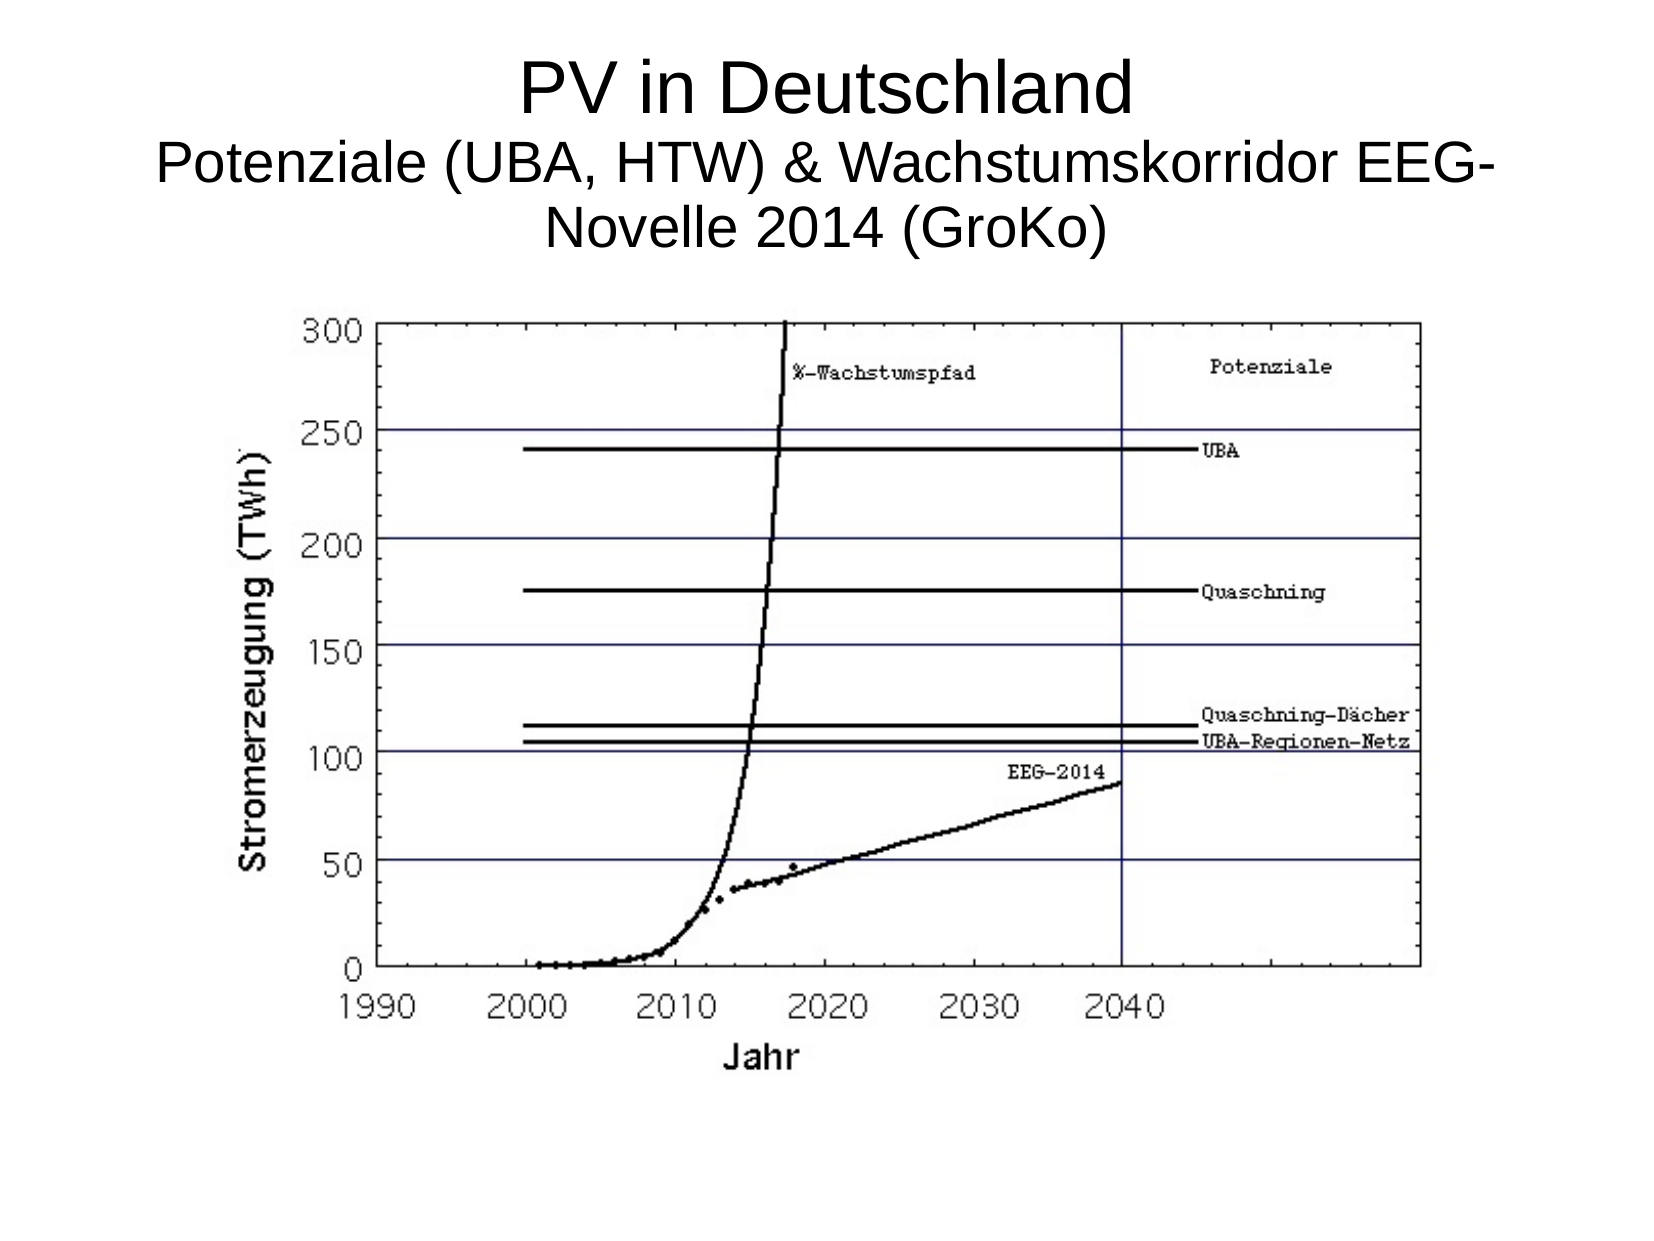

# PV in Deutschland Potenziale (UBA, HTW) & Wachstumskorridor EEG-Novelle 2014 (GroKo)